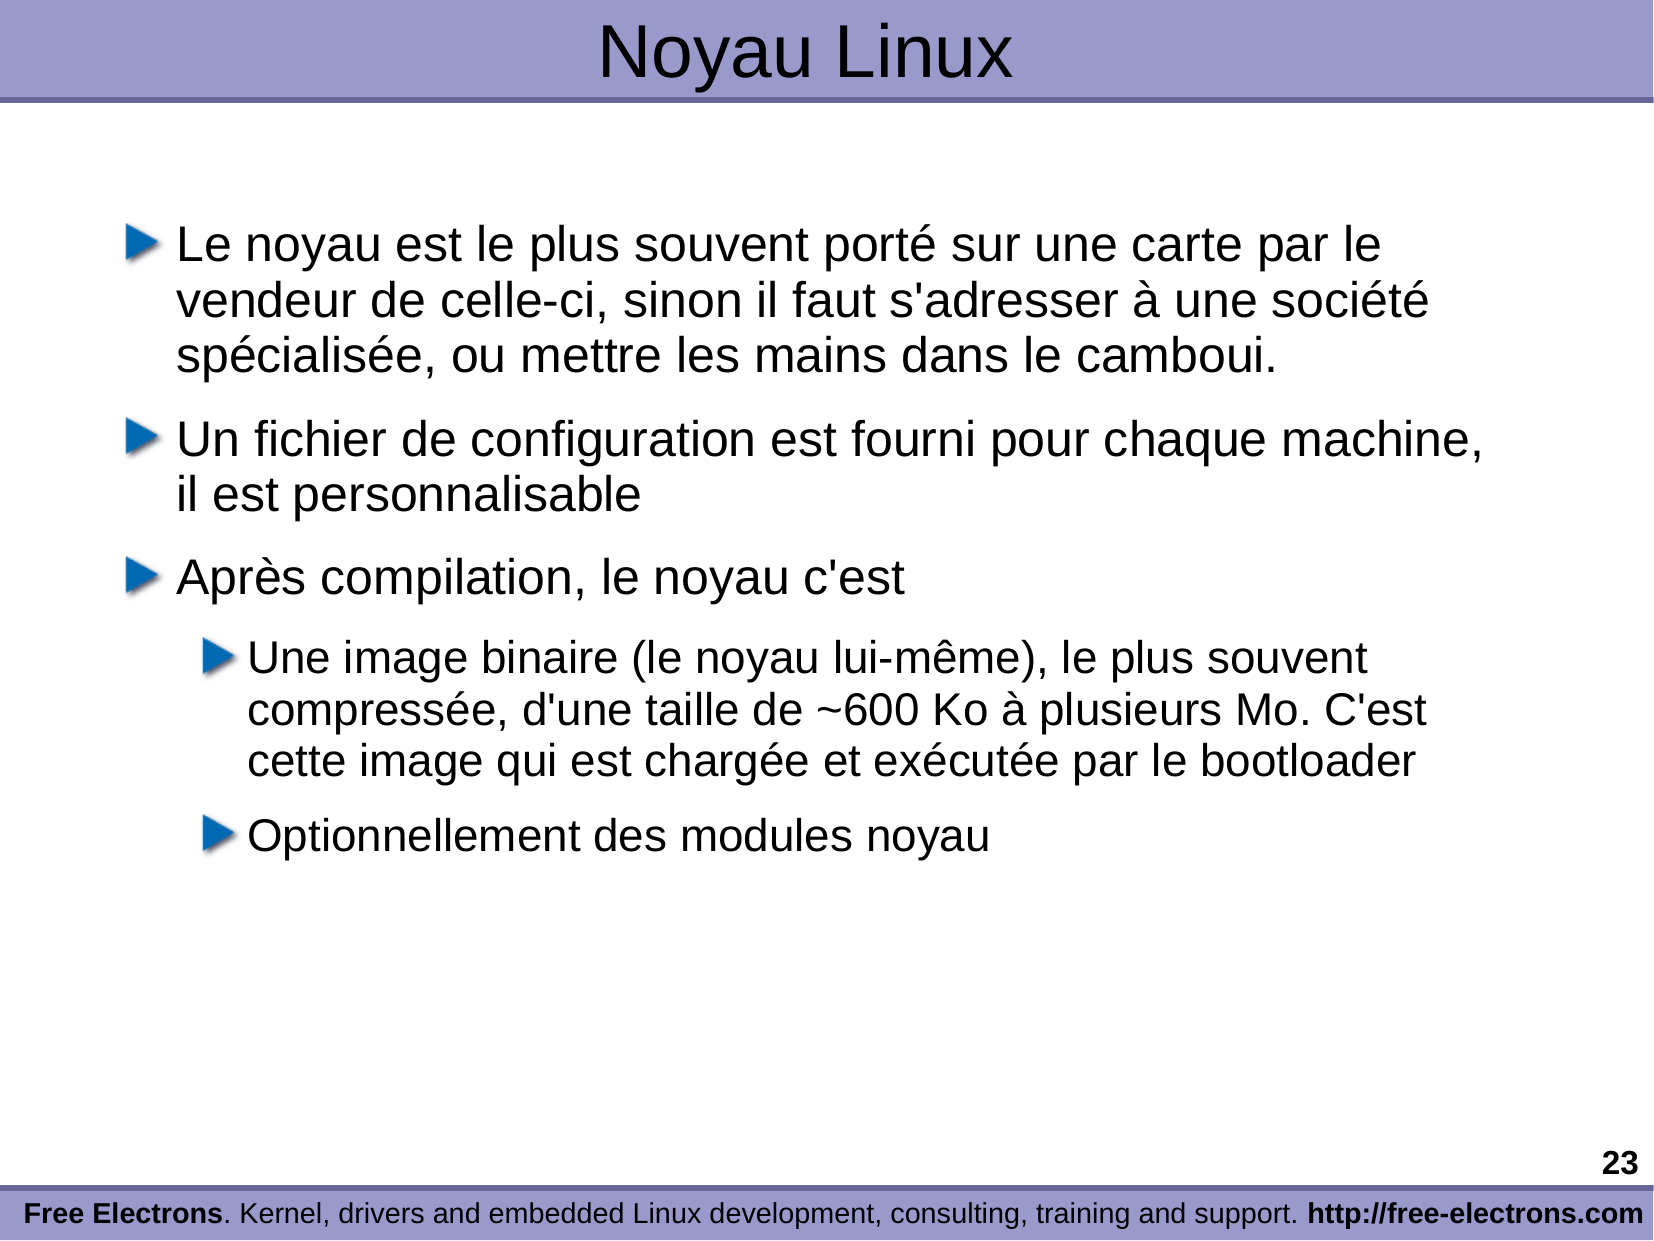

# Noyau Linux
Le noyau est le plus souvent porté sur une carte par le vendeur de celle-ci, sinon il faut s'adresser à une société spécialisée, ou mettre les mains dans le camboui.
Un fichier de configuration est fourni pour chaque machine, il est personnalisable
Après compilation, le noyau c'est
Une image binaire (le noyau lui-même), le plus souvent compressée, d'une taille de ~600 Ko à plusieurs Mo. C'est cette image qui est chargée et exécutée par le bootloader
Optionnellement des modules noyau